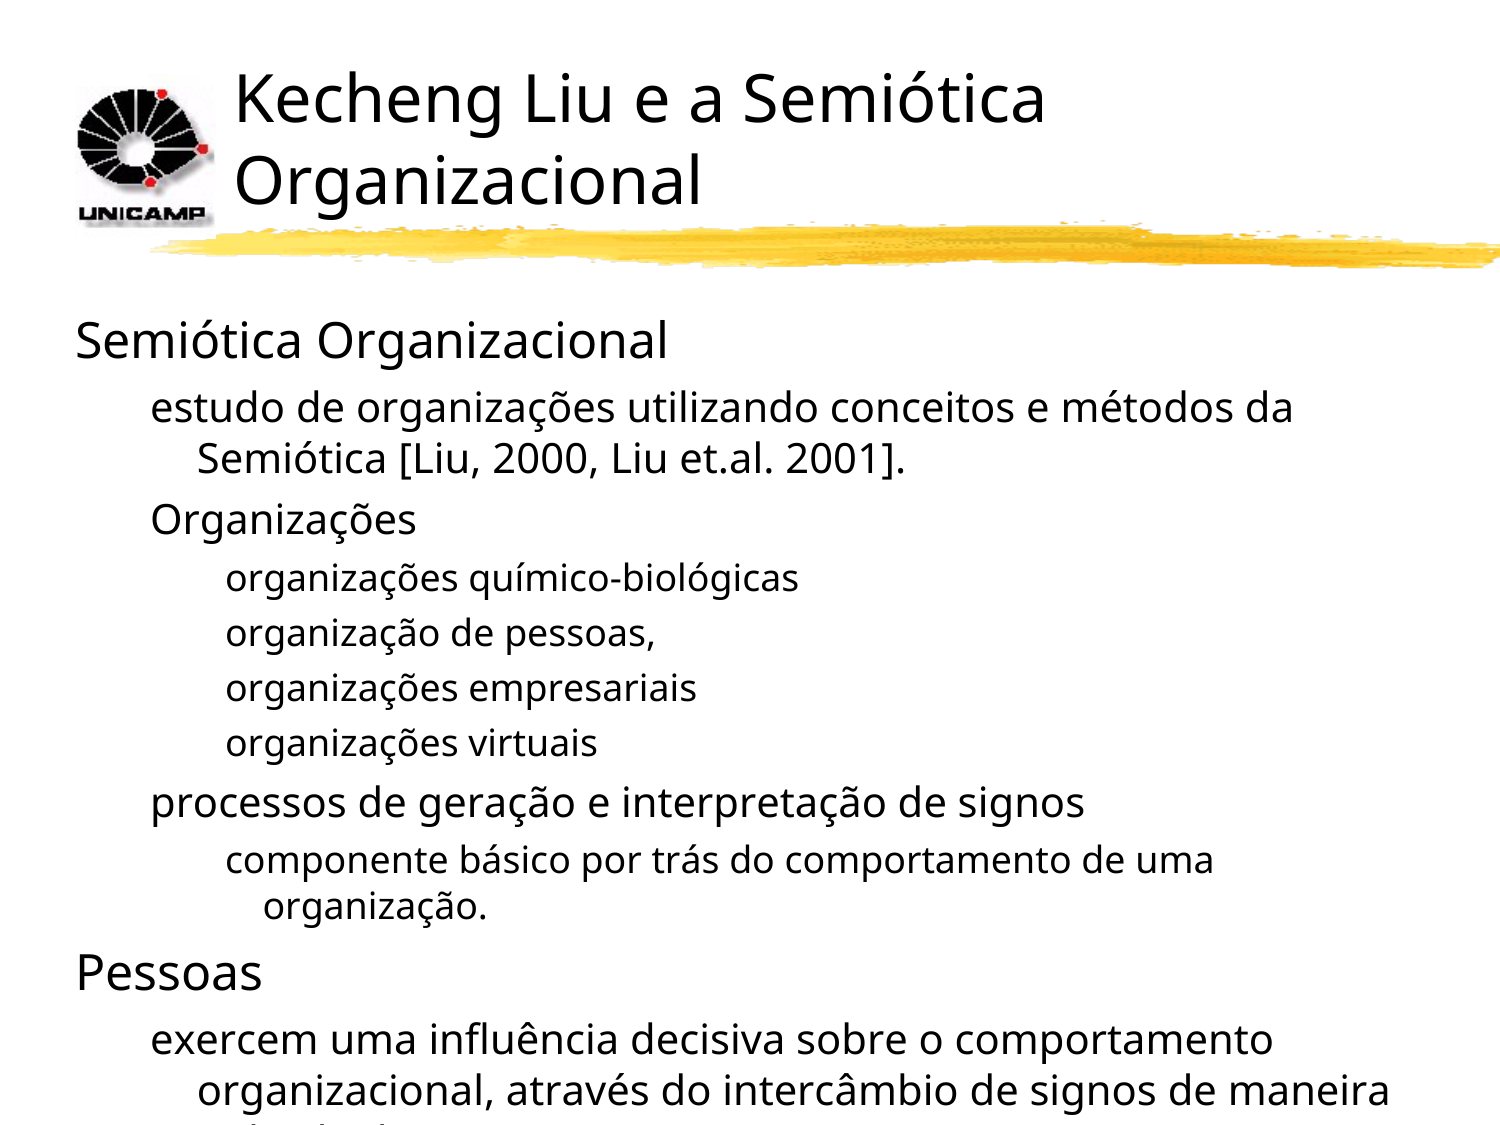

# Kecheng Liu e a Semiótica Organizacional
Semiótica Organizacional
estudo de organizações utilizando conceitos e métodos da Semiótica [Liu, 2000, Liu et.al. 2001].
Organizações
organizações químico-biológicas
organização de pessoas,
organizações empresariais
organizações virtuais
processos de geração e interpretação de signos
componente básico por trás do comportamento de uma organização.
Pessoas
exercem uma influência decisiva sobre o comportamento organizacional, através do intercâmbio de signos de maneira individual ou em grupos.